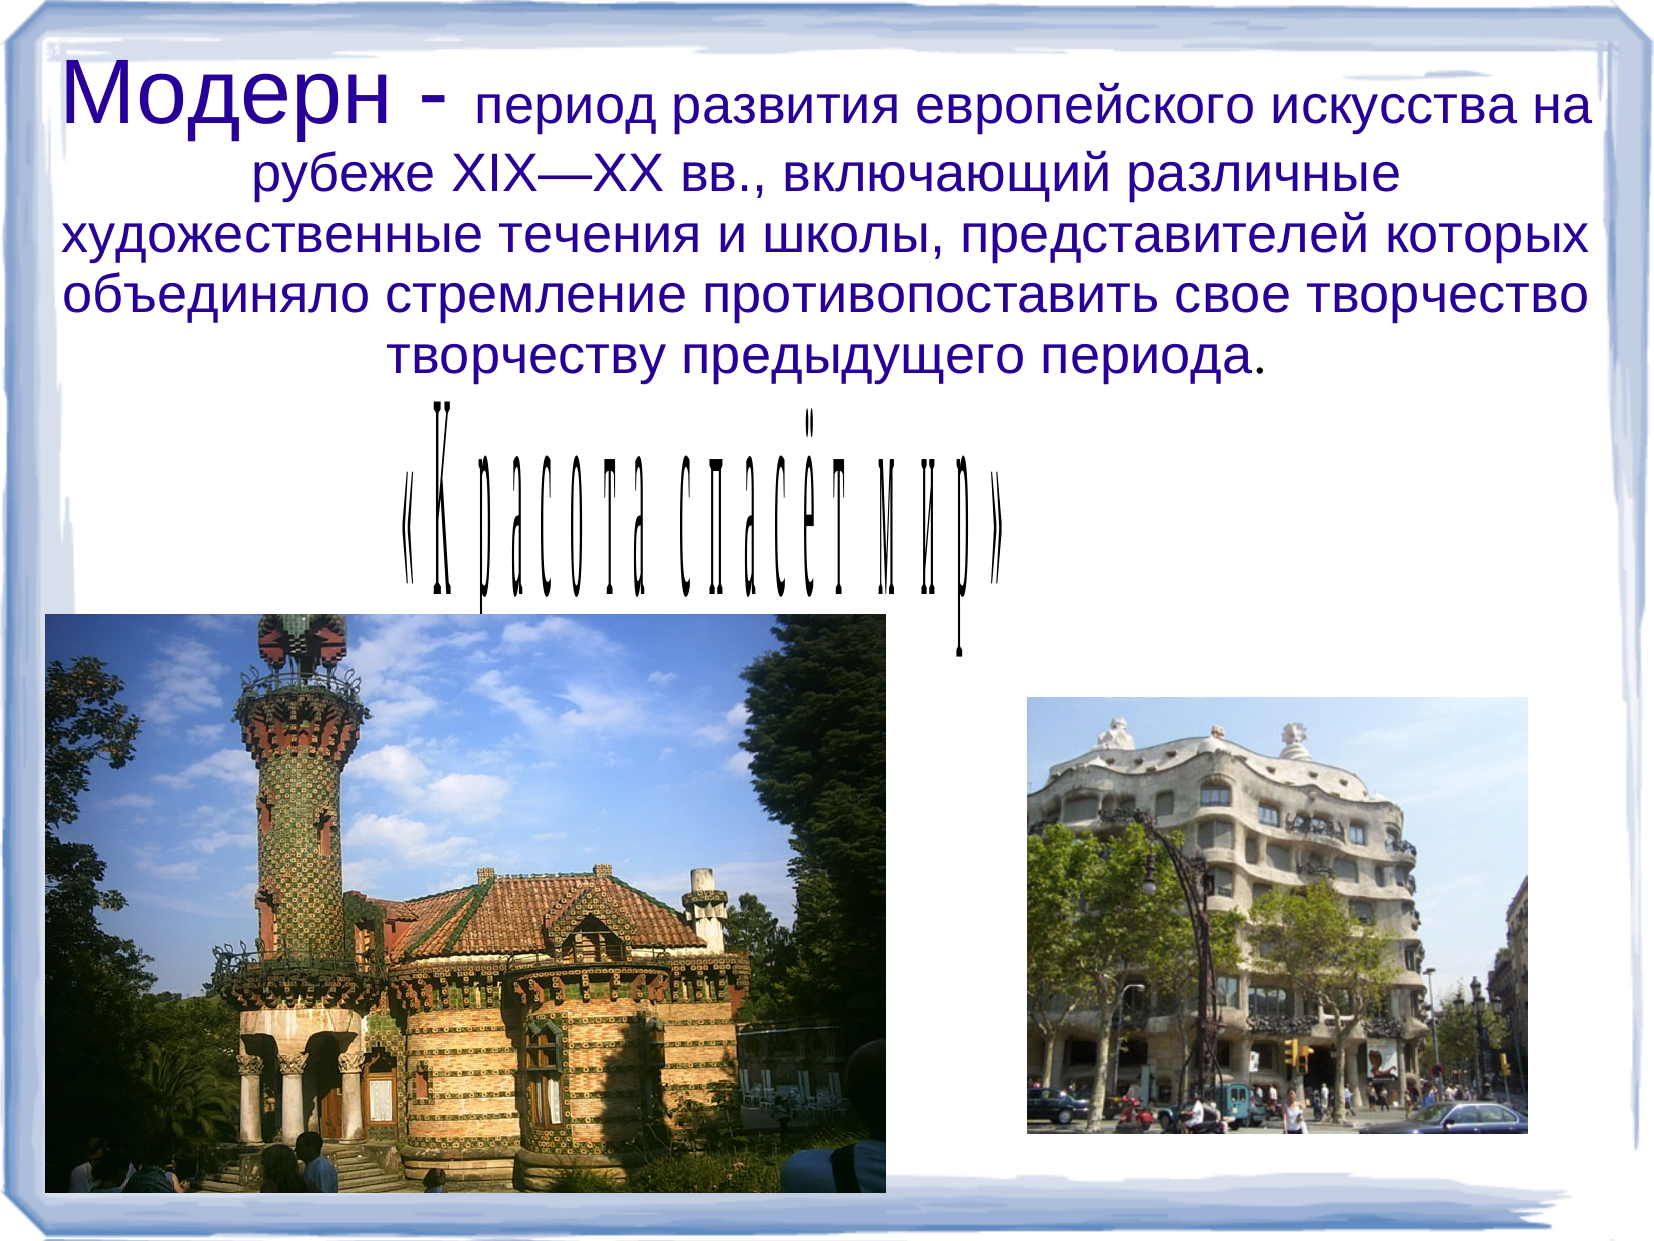

# Модерн - период развития европейского искусства на рубеже XIX—XX вв., включающий различные художественные течения и школы, представителей которых объединяло стремление противопоставить свое творчество творчеству предыдущего периода.